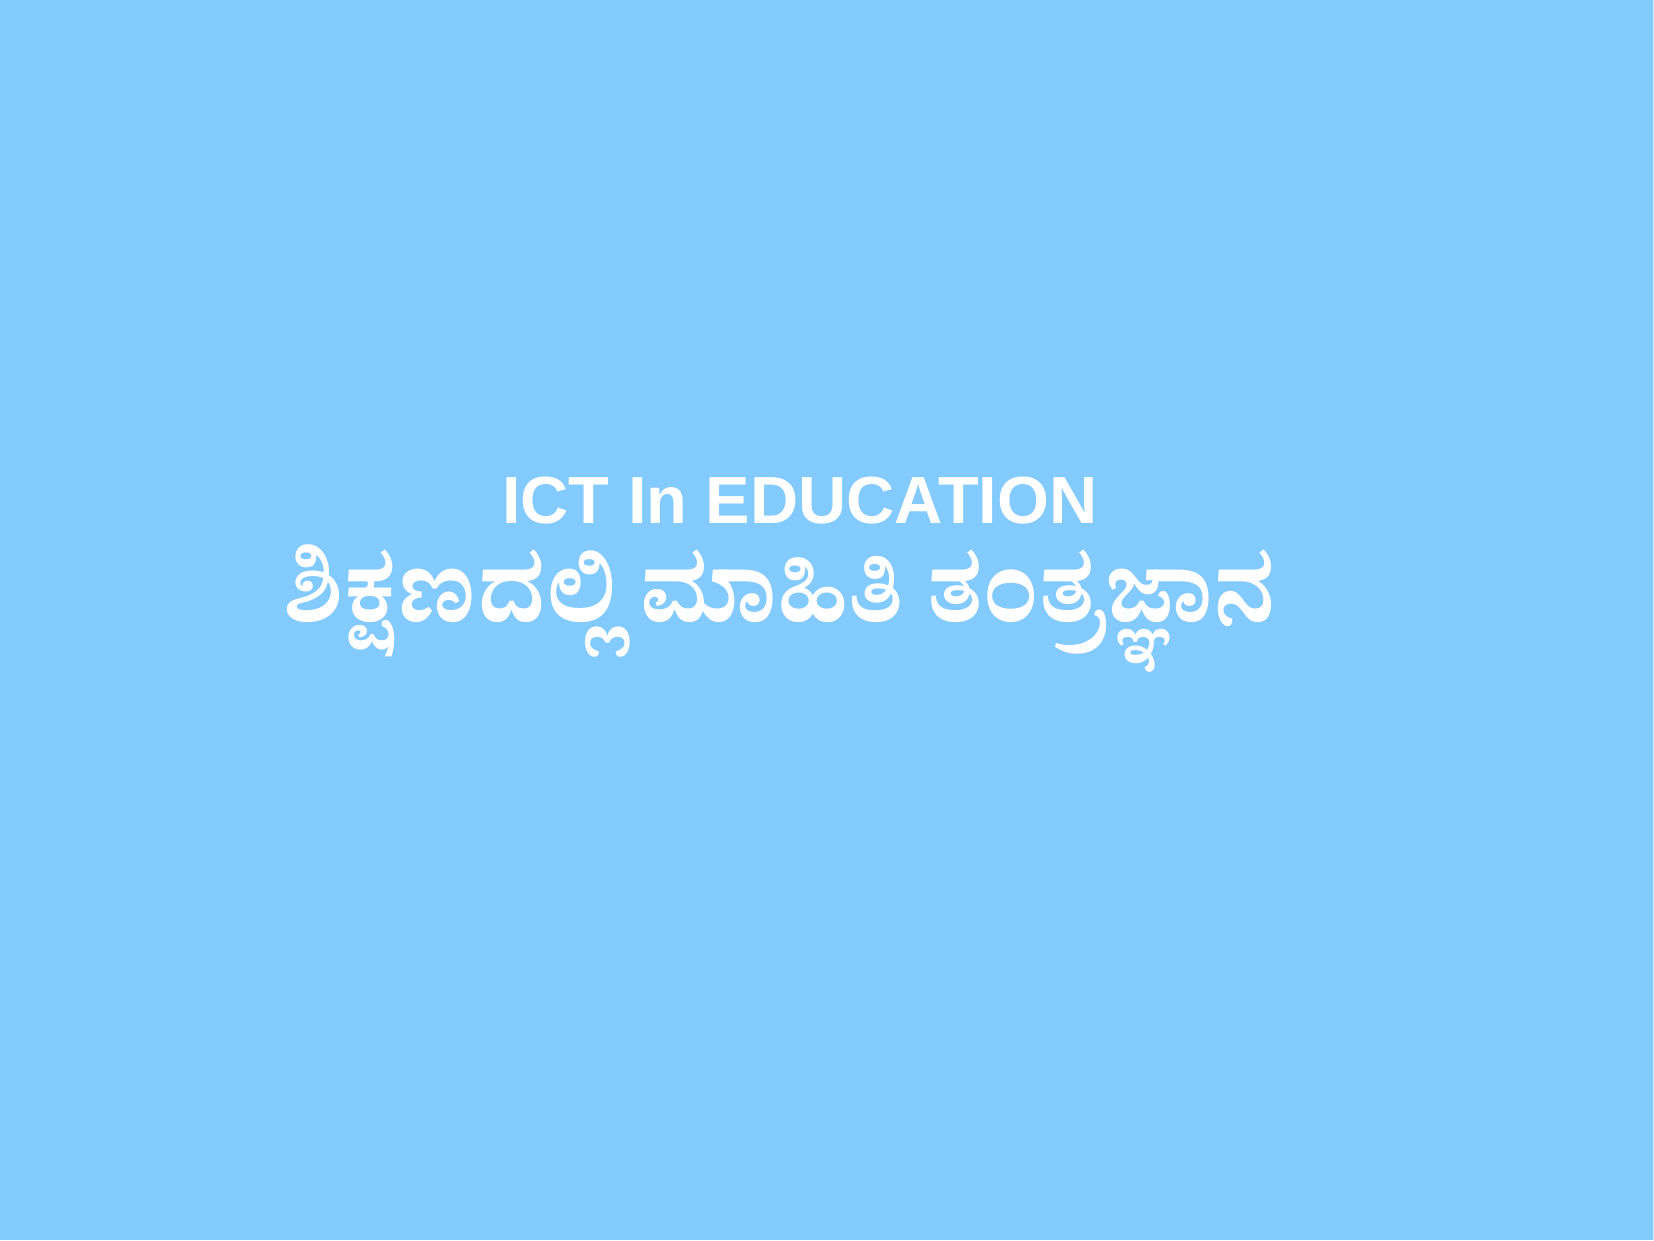

# ICT In EDUCATION
ಶಿಕ್ಷಣದಲ್ಲಿ ಮಾಹಿತಿ ತಂತ್ರಜ್ಞಾನ